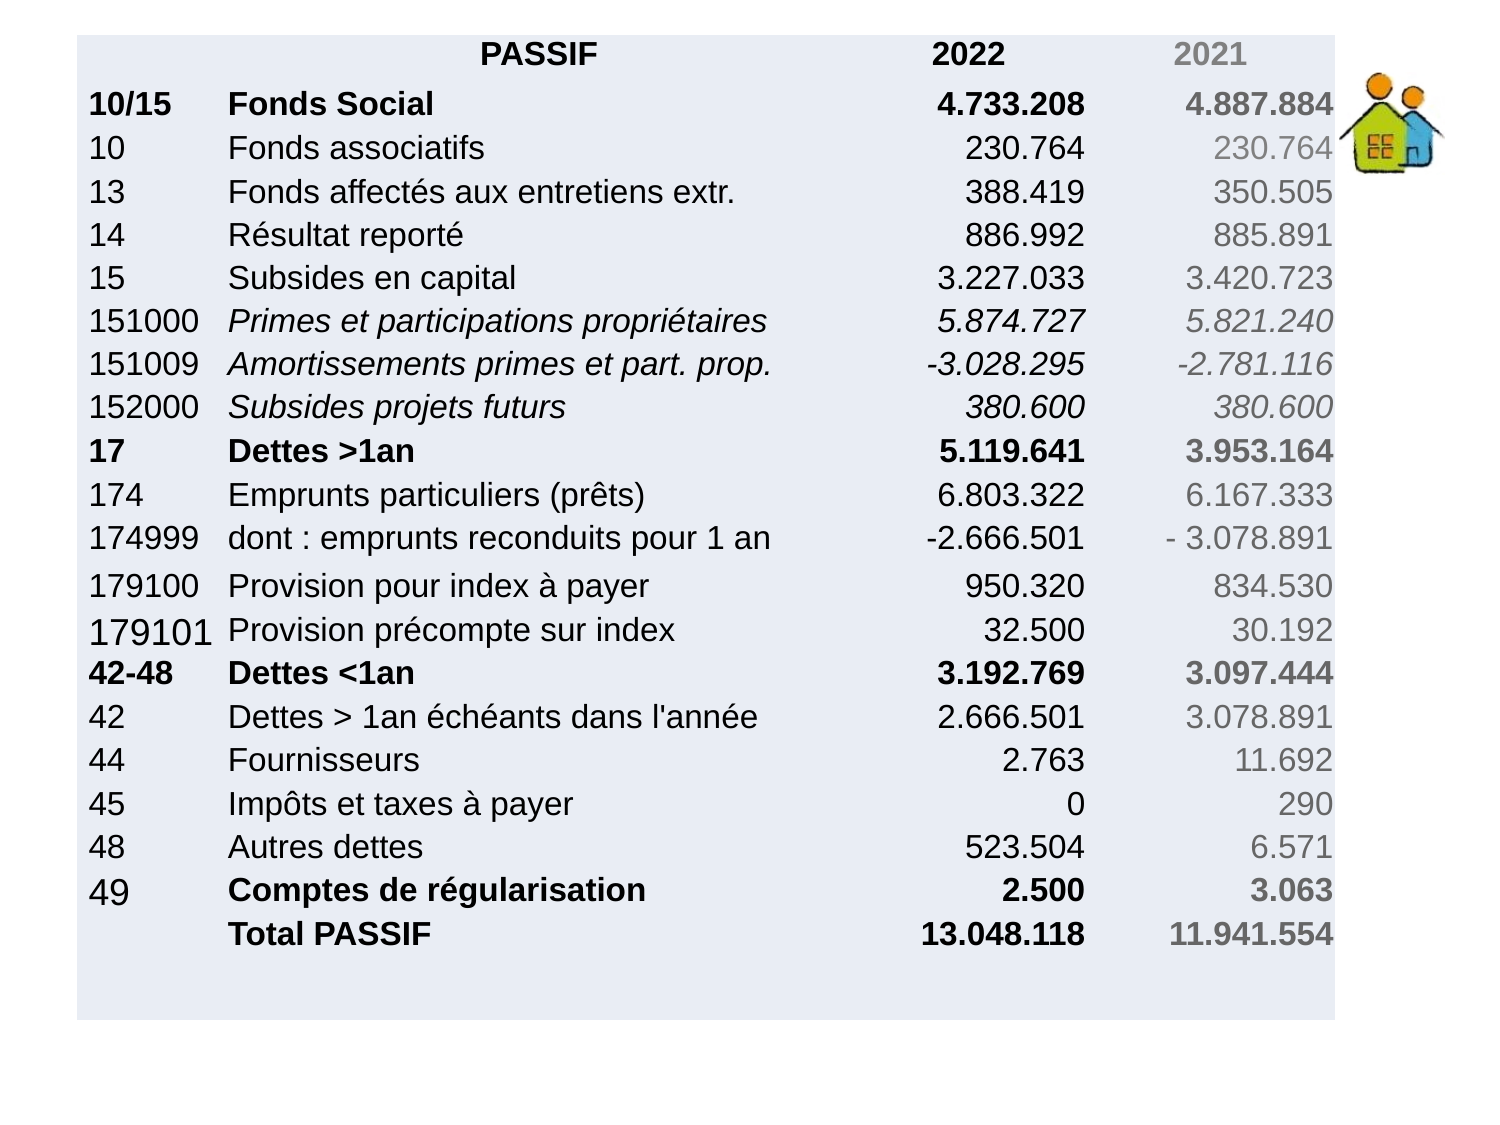

| | PASSIF | 2022 | 2021 |
| --- | --- | --- | --- |
| 10/15 | Fonds Social | 4.733.208 | 4.887.884 |
| 10 | Fonds associatifs | 230.764 | 230.764 |
| 13 | Fonds affectés aux entretiens extr. | 388.419 | 350.505 |
| 14 | Résultat reporté | 886.992 | 885.891 |
| 15 | Subsides en capital | 3.227.033 | 3.420.723 |
| 151000 | Primes et participations propriétaires | 5.874.727 | 5.821.240 |
| 151009 | Amortissements primes et part. prop. | -3.028.295 | -2.781.116 |
| 152000 | Subsides projets futurs | 380.600 | 380.600 |
| 17 | Dettes >1an | 5.119.641 | 3.953.164 |
| 174 | Emprunts particuliers (prêts) | 6.803.322 | 6.167.333 |
| 174999 | dont : emprunts reconduits pour 1 an | -2.666.501 | - 3.078.891 |
| 179100 | Provision pour index à payer | 950.320 | 834.530 |
| 179101 | Provision précompte sur index | 32.500 | 30.192 |
| 42-48 | Dettes <1an | 3.192.769 | 3.097.444 |
| 42 | Dettes > 1an échéants dans l'année | 2.666.501 | 3.078.891 |
| 44 | Fournisseurs | 2.763 | 11.692 |
| 45 | Impôts et taxes à payer | 0 | 290 |
| 48 | Autres dettes | 523.504 | 6.571 |
| 49 | Comptes de régularisation | 2.500 | 3.063 |
| | Total PASSIF | 13.048.118 | 11.941.554 |